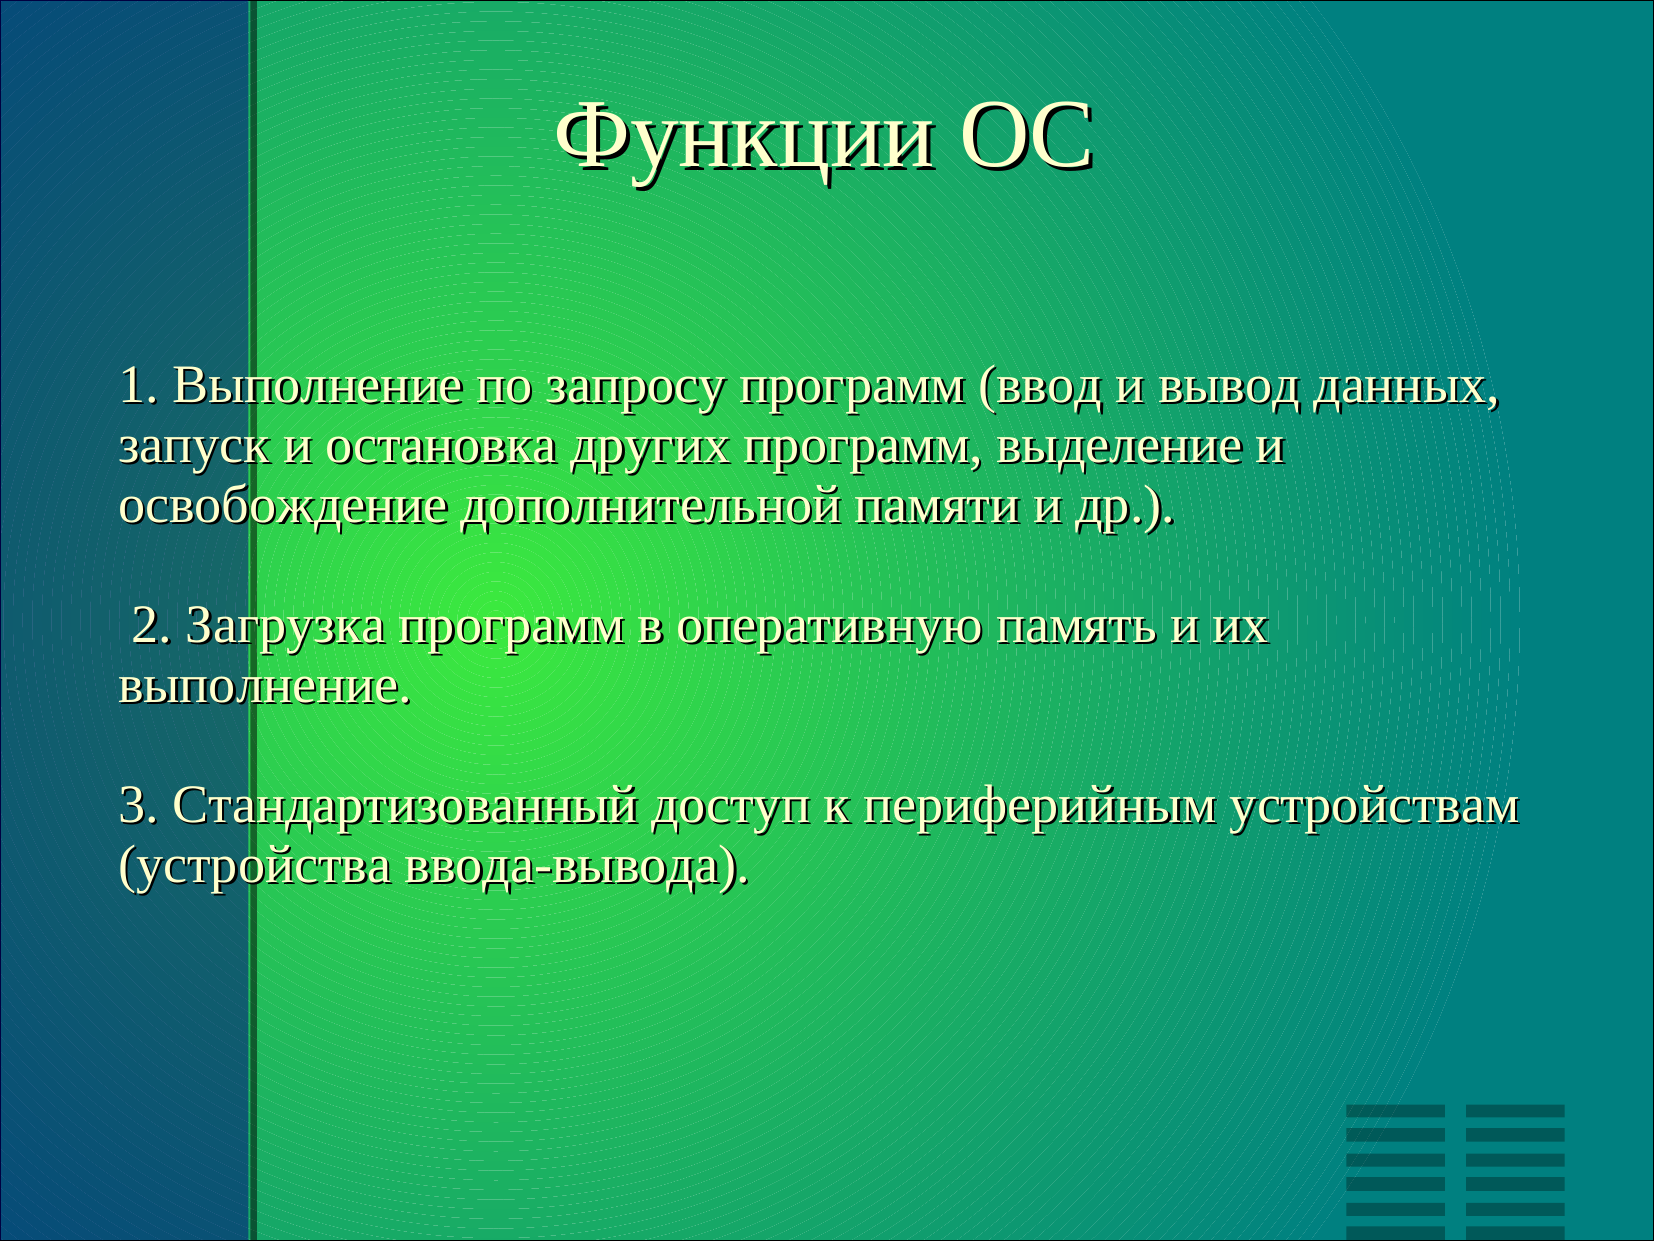

# Функции ОС
1. Выполнение по запросу программ (ввод и вывод данных, запуск и остановка других программ, выделение и освобождение дополнительной памяти и др.).
 2. Загрузка программ в оперативную память и их выполнение.
3. Стандартизованный доступ к периферийным устройствам (устройства ввода-вывода).